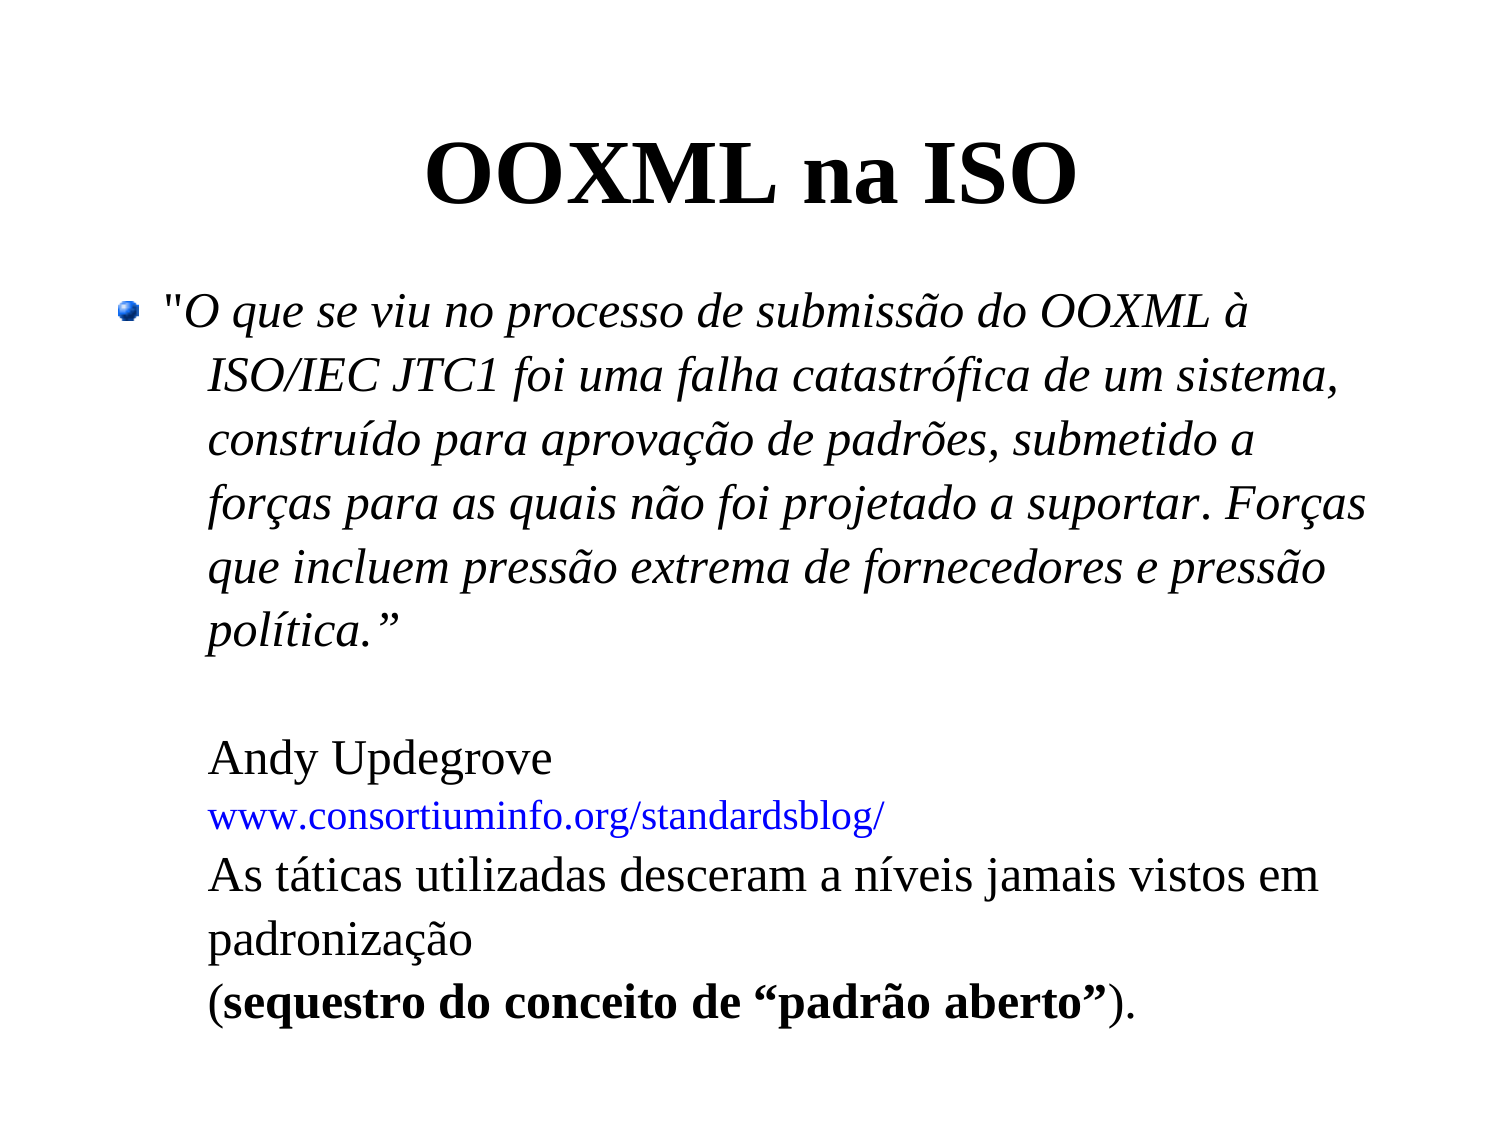

# OOXML na ISO
"O que se viu no processo de submissão do OOXML à ISO/IEC JTC1 foi uma falha catastrófica de um sistema, construído para aprovação de padrões, submetido a forças para as quais não foi projetado a suportar. Forças que incluem pressão extrema de fornecedores e pressão política.”
Andy Updegrove
www.consortiuminfo.org/standardsblog/
As táticas utilizadas desceram a níveis jamais vistos em
padronização
(sequestro do conceito de “padrão aberto”).